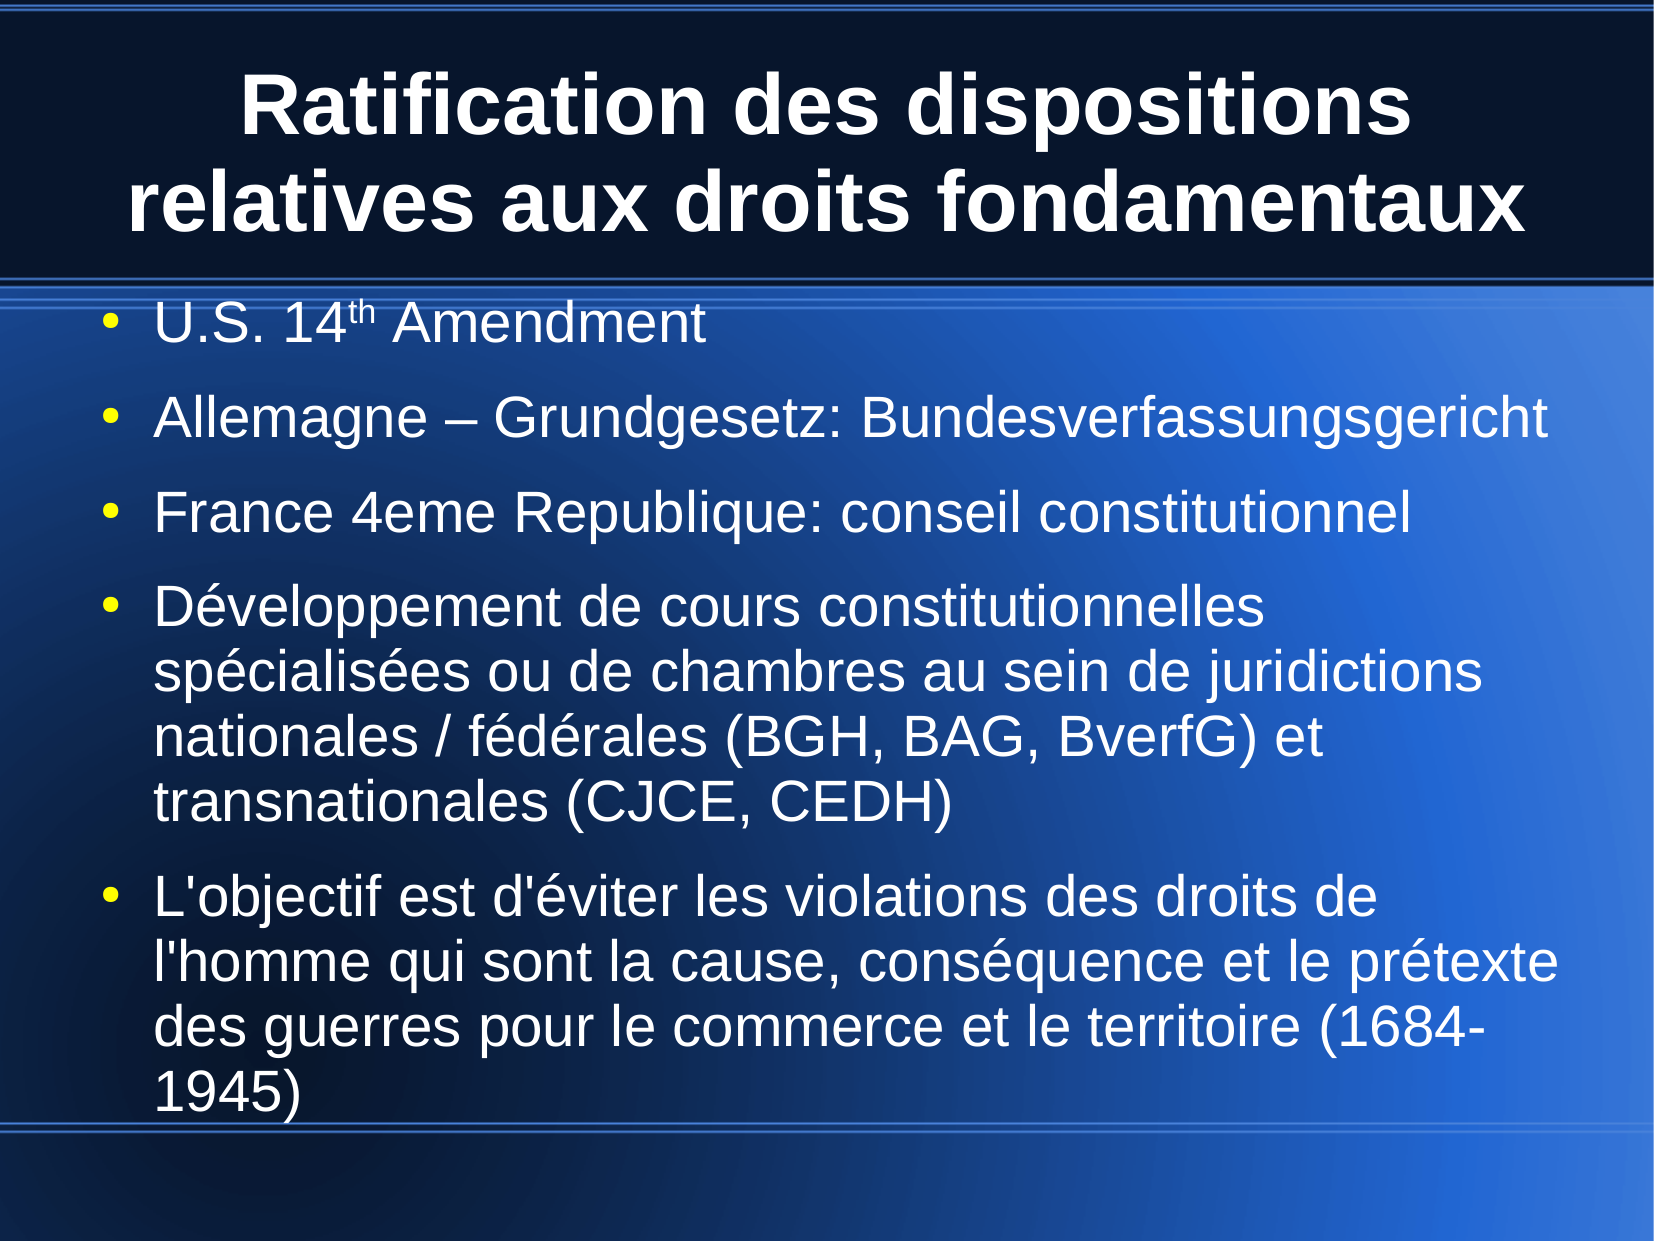

# Ratification des dispositions relatives aux droits fondamentaux
U.S. 14th Amendment
Allemagne – Grundgesetz: Bundesverfassungsgericht
France 4eme Republique: conseil constitutionnel
Développement de cours constitutionnelles spécialisées ou de chambres au sein de juridictions nationales / fédérales (BGH, BAG, BverfG) et transnationales (CJCE, CEDH)
L'objectif est d'éviter les violations des droits de l'homme qui sont la cause, conséquence et le prétexte des guerres pour le commerce et le territoire (1684-1945)